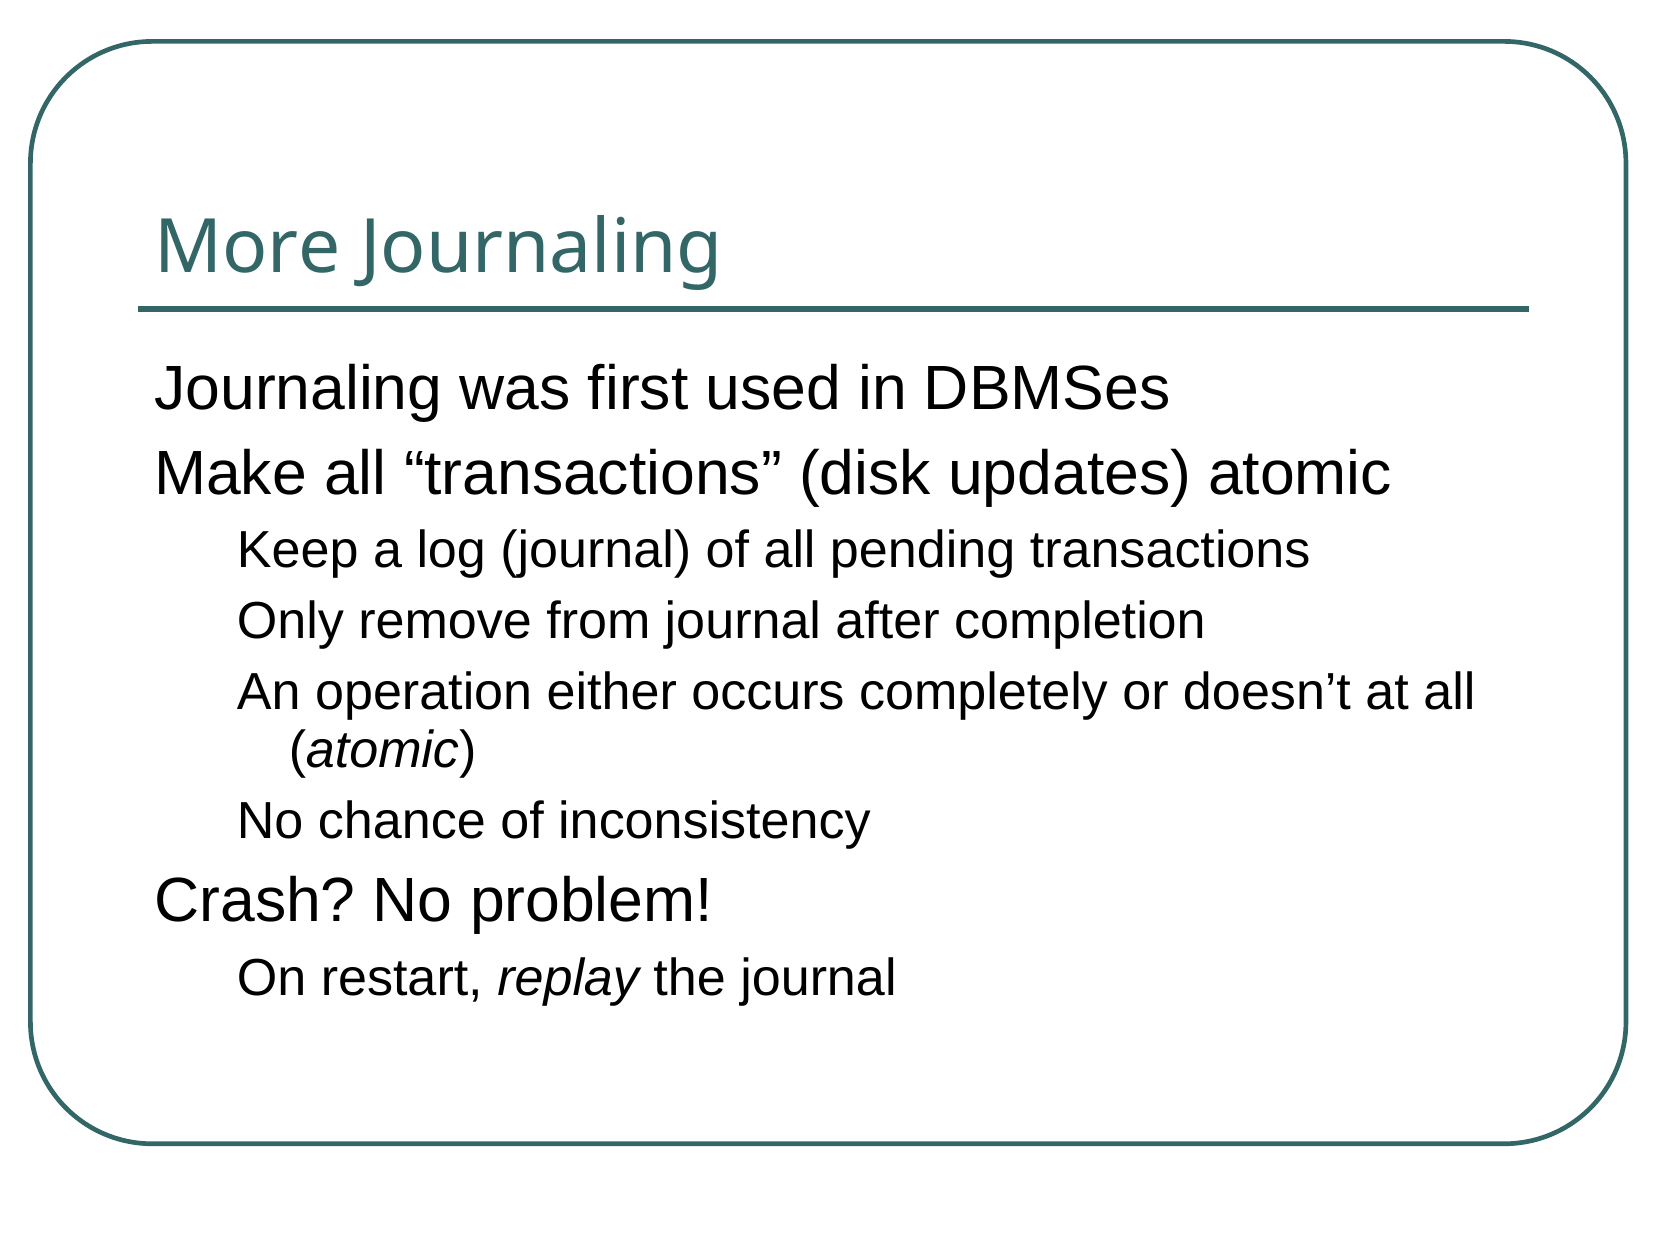

# More Journaling
Journaling was first used in DBMSes
Make all “transactions” (disk updates) atomic
Keep a log (journal) of all pending transactions
Only remove from journal after completion
An operation either occurs completely or doesn’t at all (atomic)
No chance of inconsistency
Crash? No problem!
On restart, replay the journal